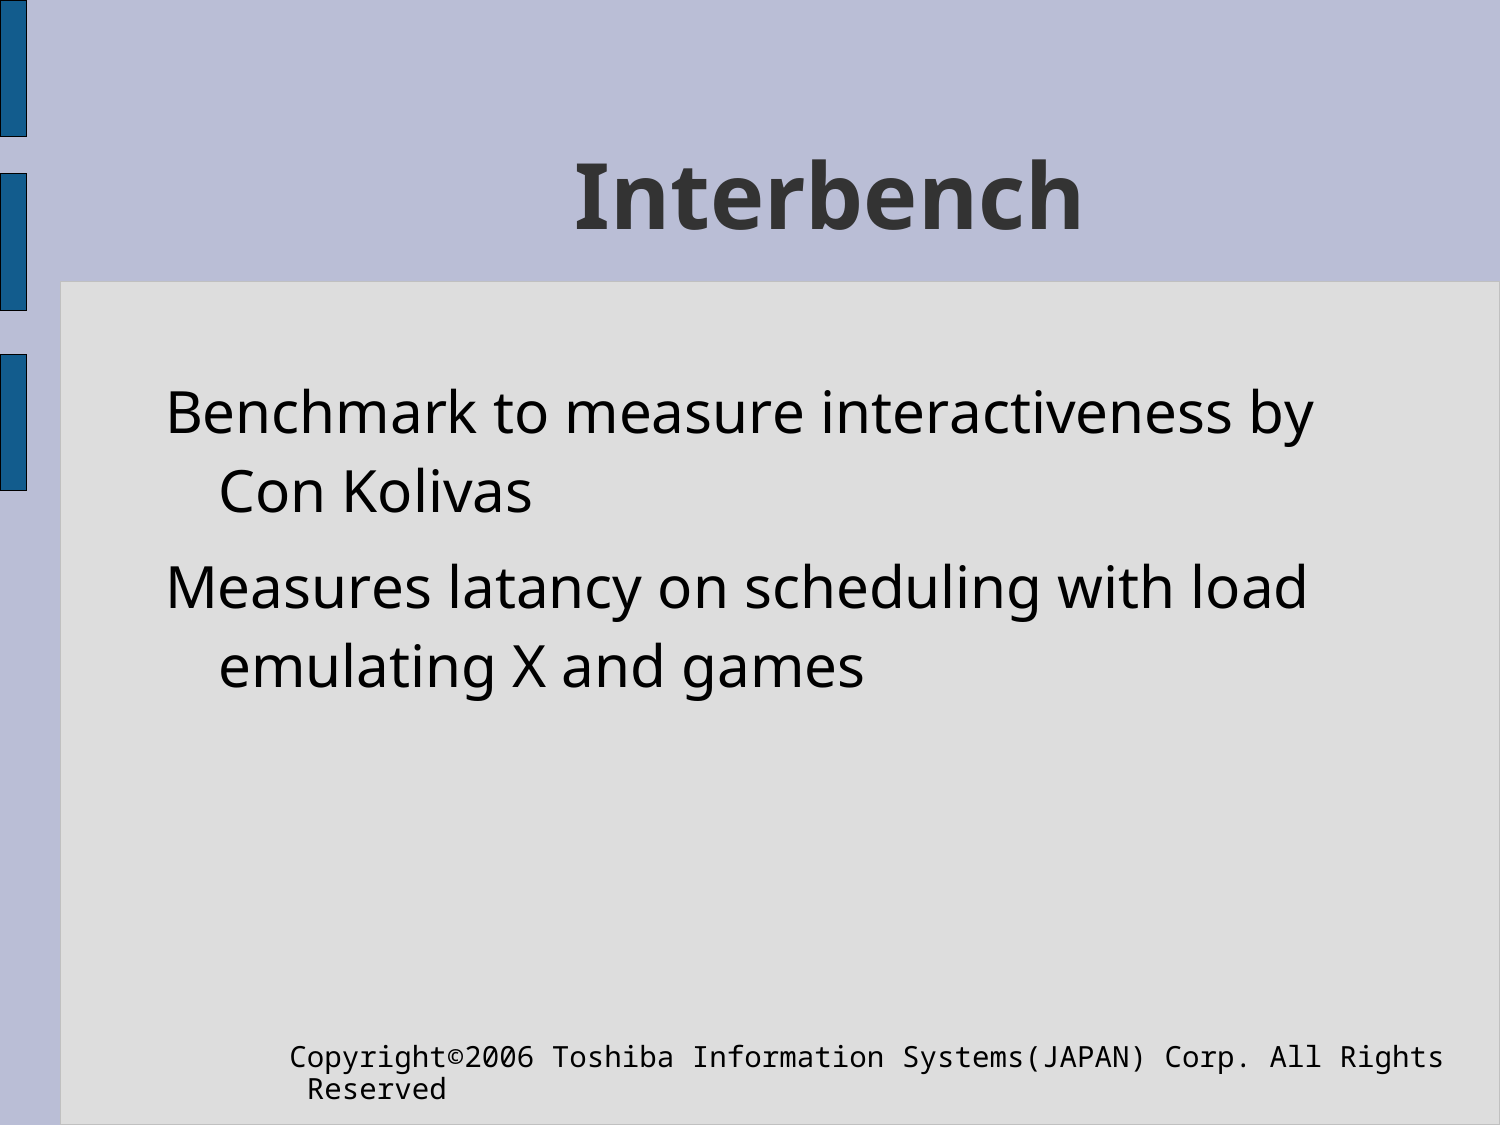

# Interbench
Benchmark to measure interactiveness by Con Kolivas
Measures latancy on scheduling with load emulating X and games
Copyright©2006 Toshiba Information Systems(JAPAN) Corp. All Rights Reserved